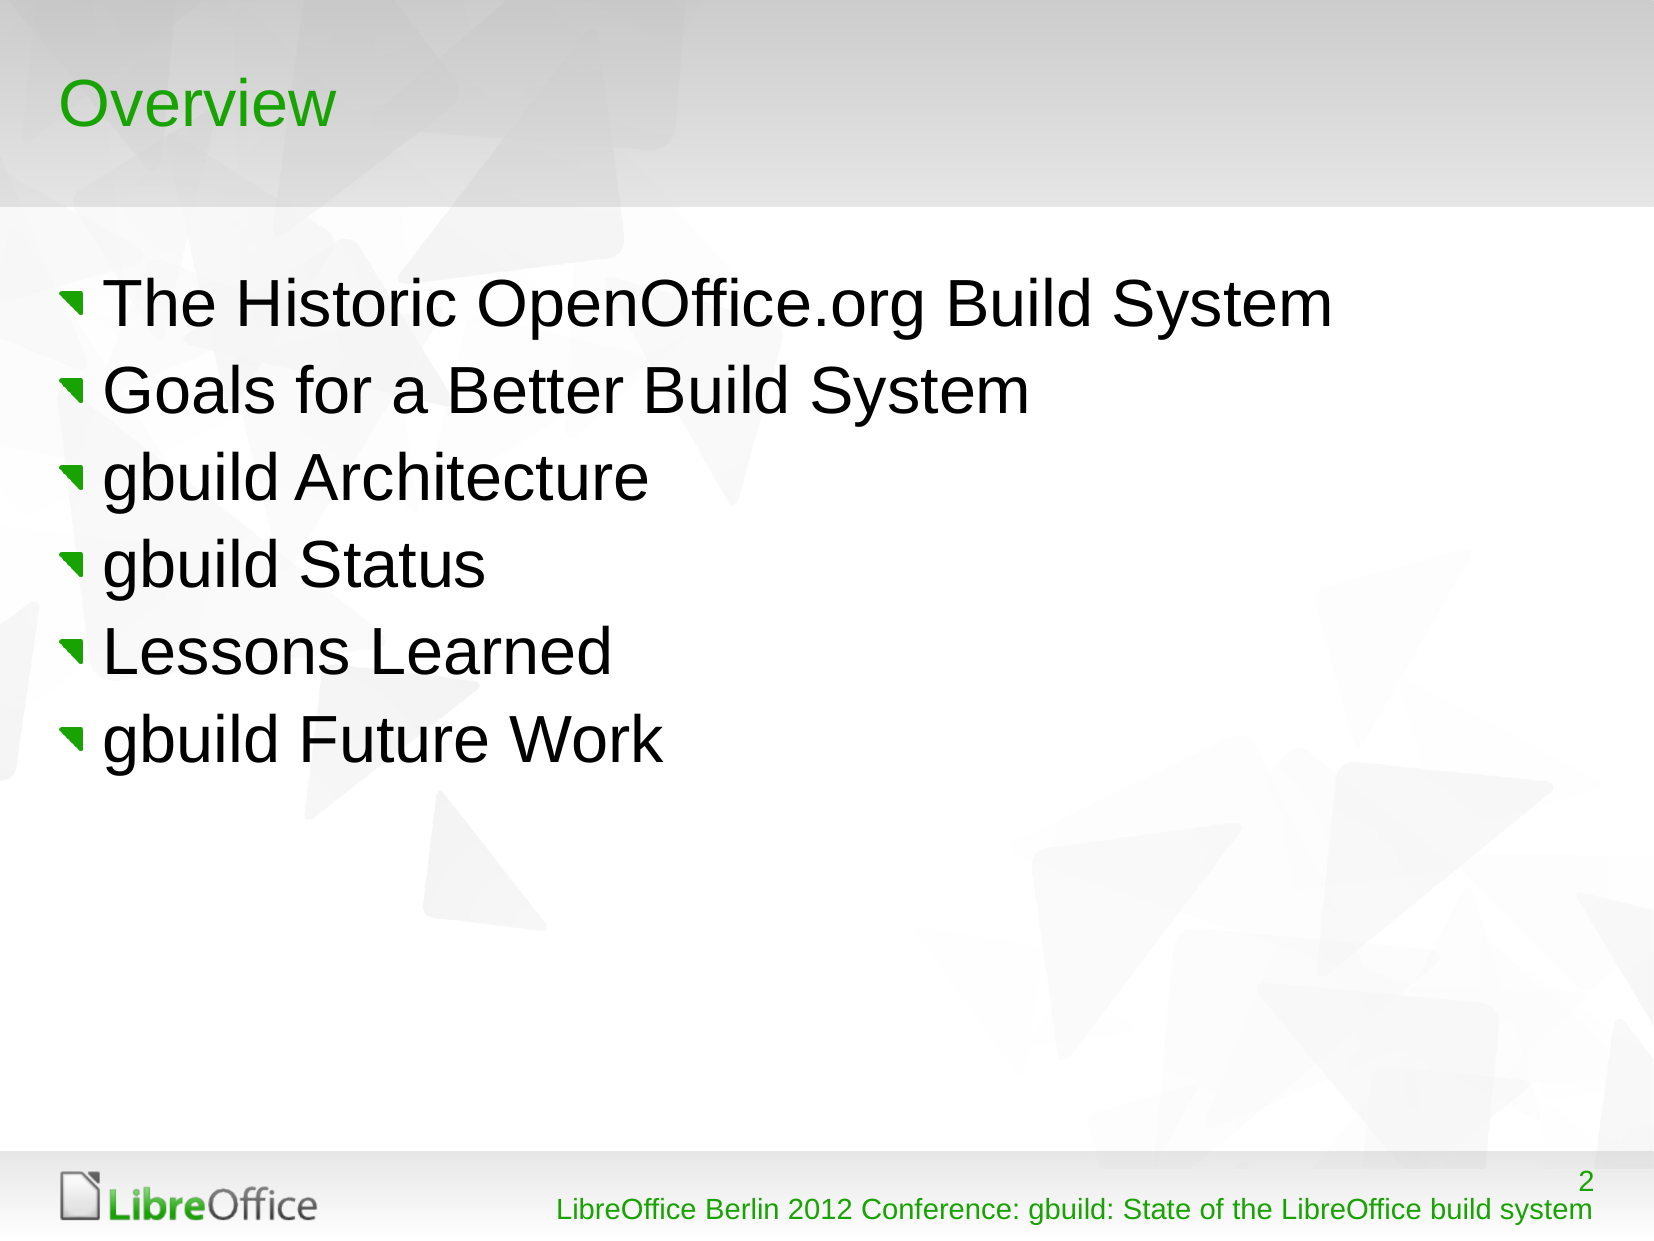

# Overview
The Historic OpenOffice.org Build System
Goals for a Better Build System
gbuild Architecture
gbuild Status
Lessons Learned
gbuild Future Work
2
LibreOffice Berlin 2012 Conference: gbuild: State of the LibreOffice build system